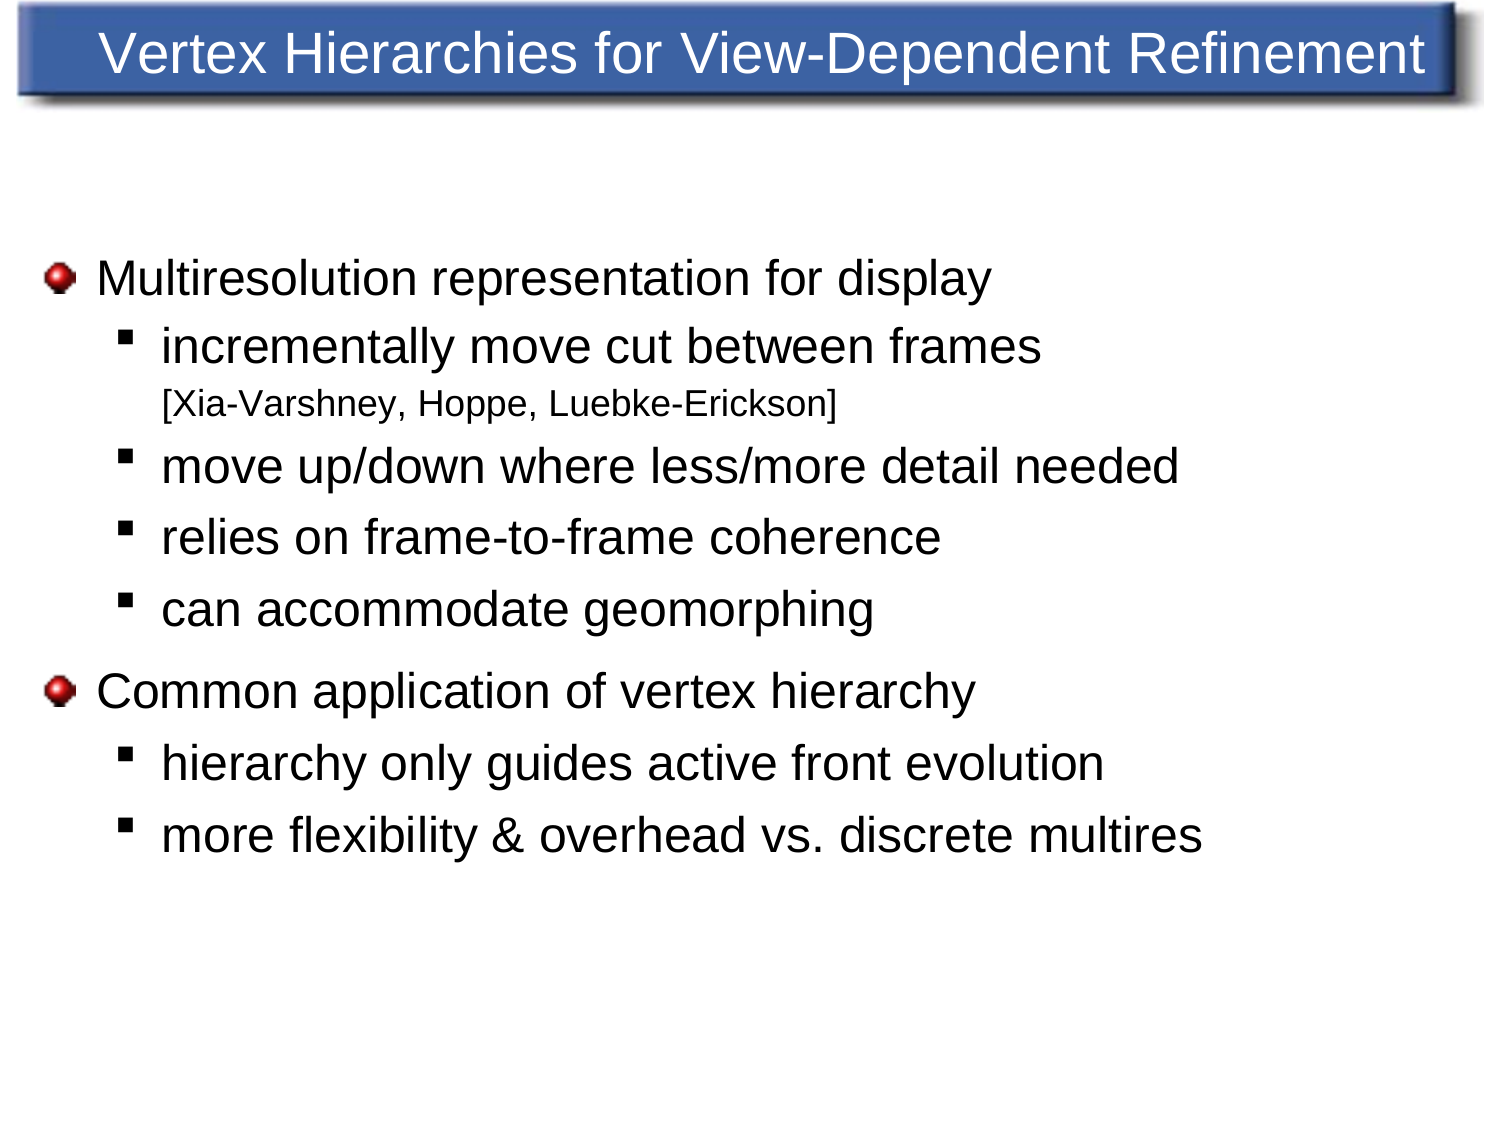

# Vertex Hierarchies for View-Dependent Refinement
Multiresolution representation for display
incrementally move cut between frames
[Xia-Varshney, Hoppe, Luebke-Erickson]
move up/down where less/more detail needed
relies on frame-to-frame coherence
can accommodate geomorphing
Common application of vertex hierarchy
hierarchy only guides active front evolution
more flexibility & overhead vs. discrete multires